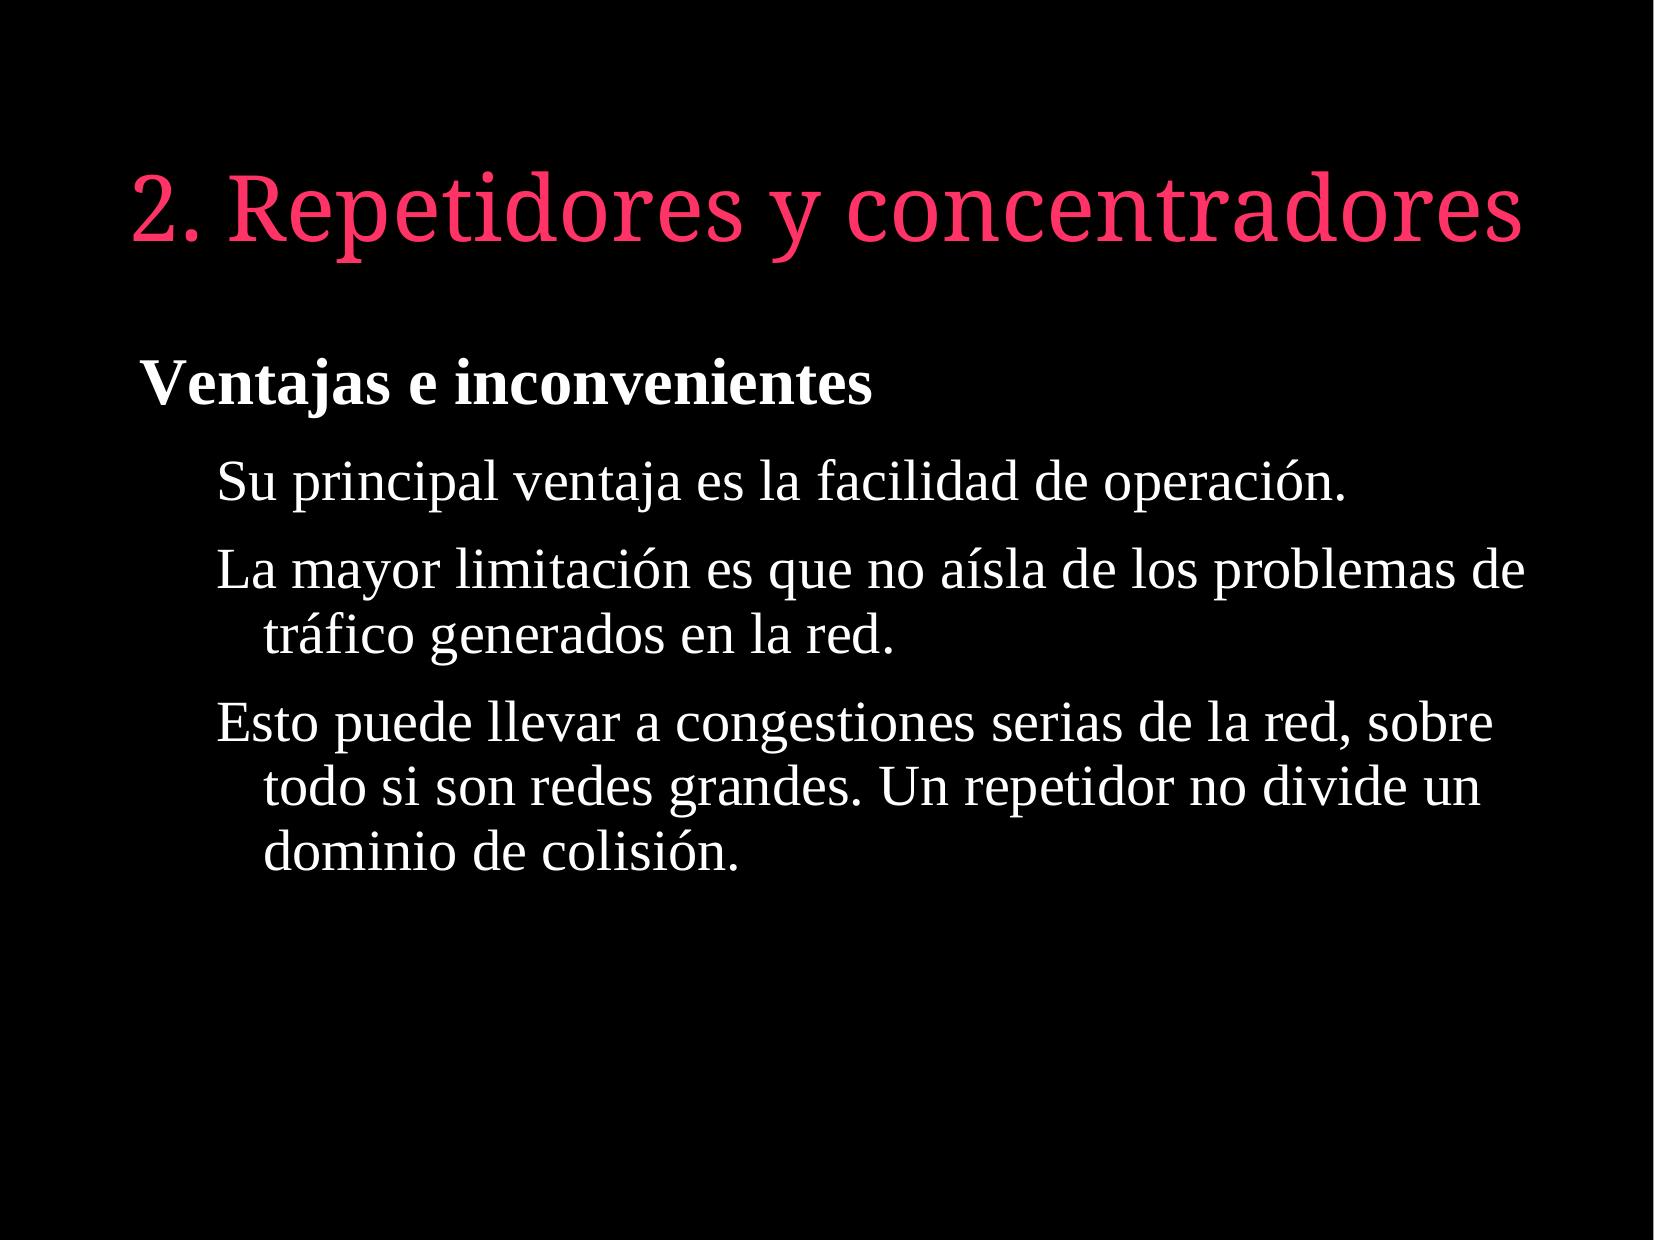

# 2. Repetidores y concentradores
Ventajas e inconvenientes
Su principal ventaja es la facilidad de operación.
La mayor limitación es que no aísla de los problemas de tráfico generados en la red.
Esto puede llevar a congestiones serias de la red, sobre todo si son redes grandes. Un repetidor no divide un dominio de colisión.